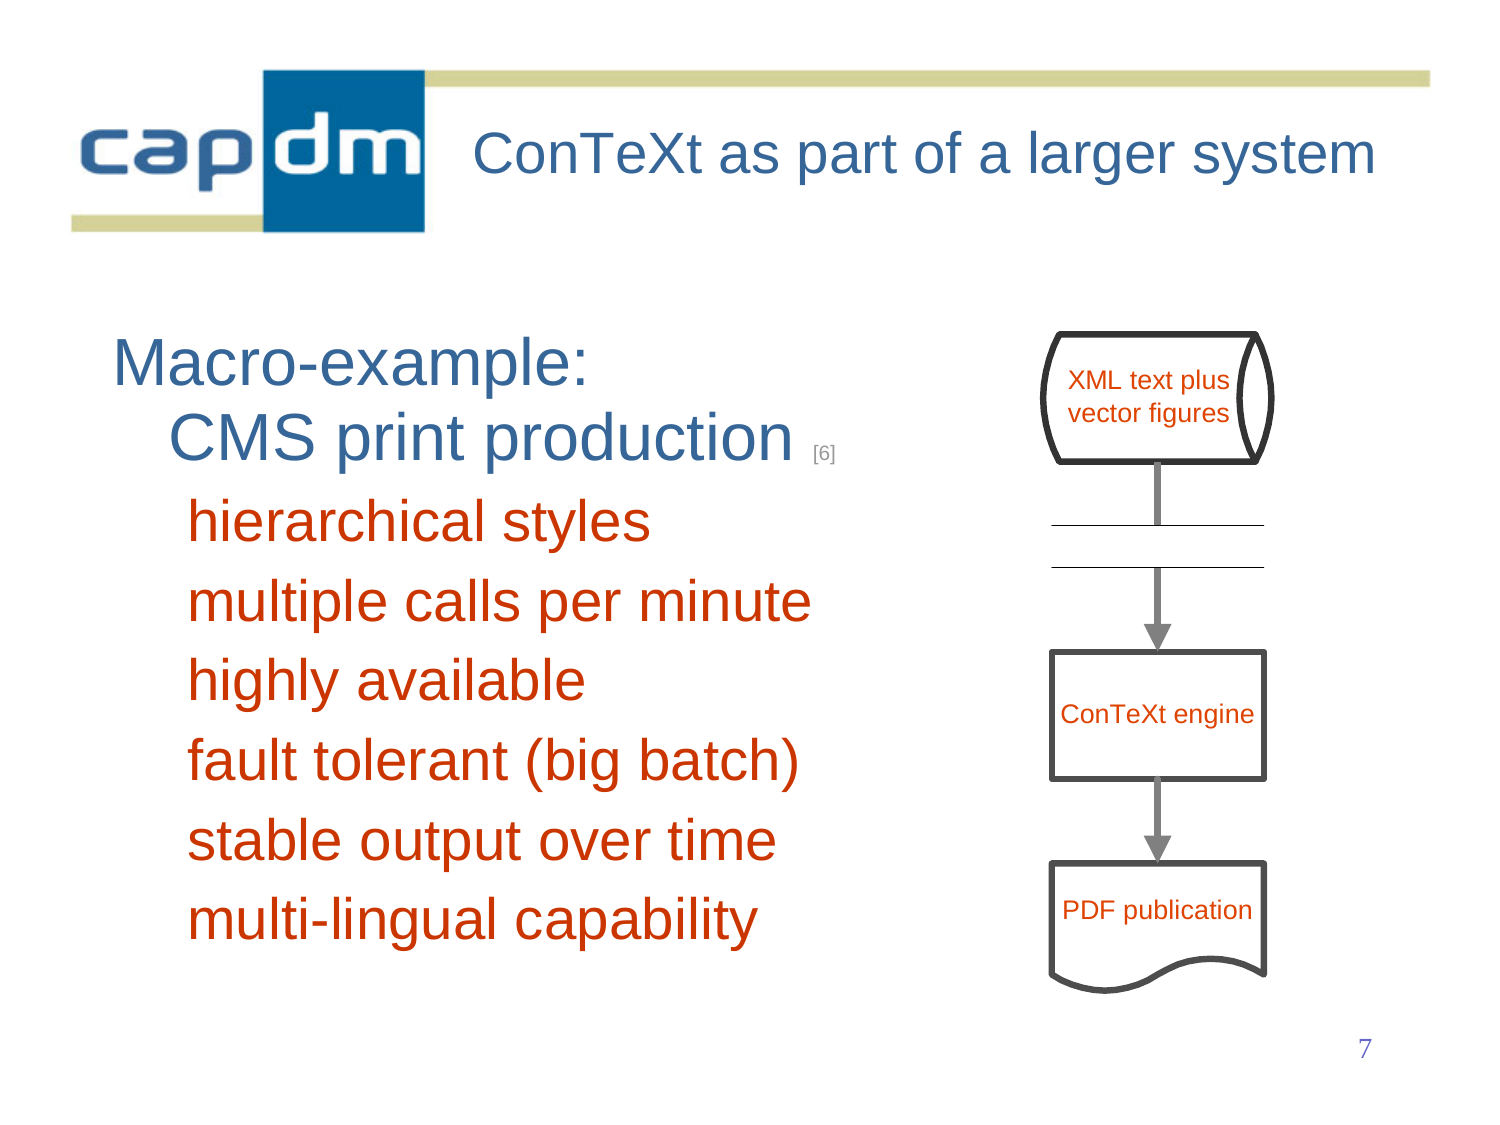

# ConTeXt as part of a larger system
Macro-example:
CMS print production [6]
hierarchical styles
multiple calls per minute
highly available
fault tolerant (big batch)
stable output over time
multi-lingual capability
7